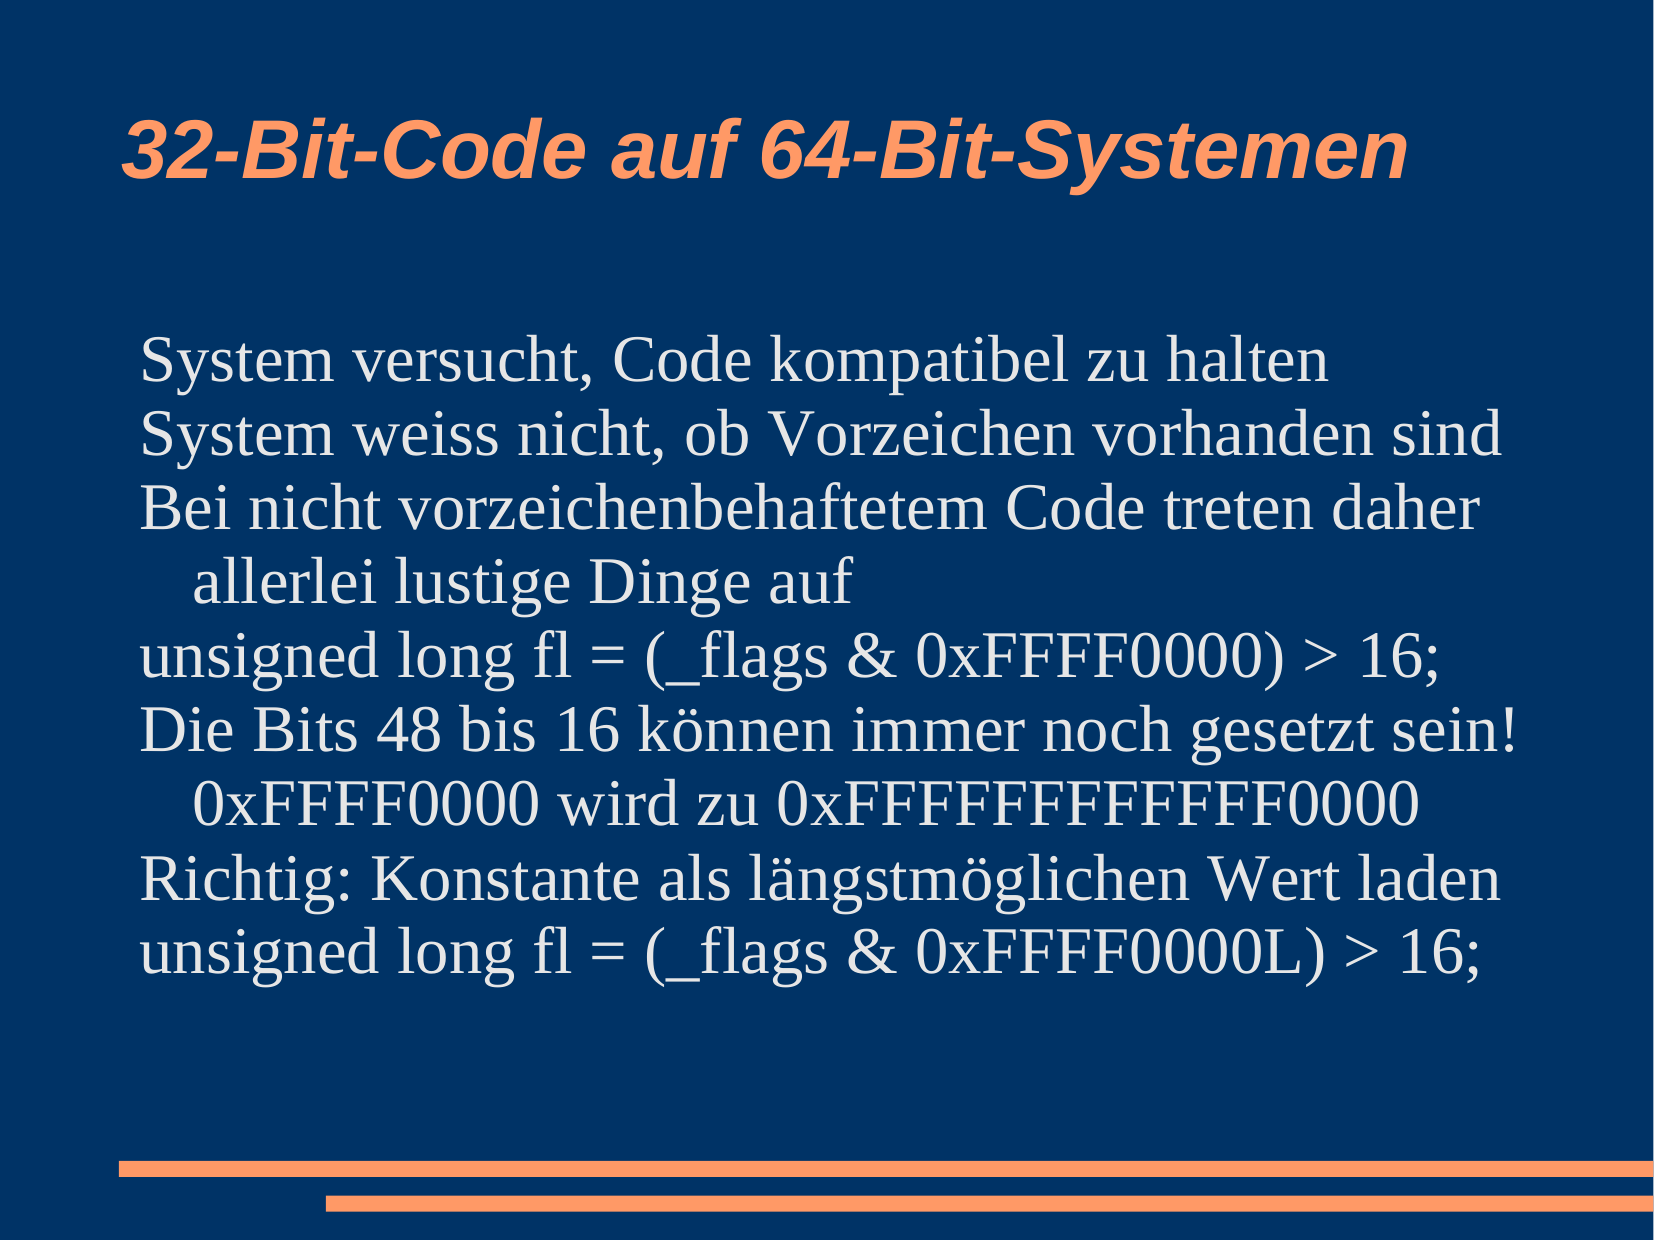

# 32-Bit-Code auf 64-Bit-Systemen
System versucht, Code kompatibel zu halten
System weiss nicht, ob Vorzeichen vorhanden sind
Bei nicht vorzeichenbehaftetem Code treten daher allerlei lustige Dinge auf
unsigned long fl = (_flags & 0xFFFF0000) > 16;
Die Bits 48 bis 16 können immer noch gesetzt sein! 0xFFFF0000 wird zu 0xFFFFFFFFFFFF0000
Richtig: Konstante als längstmöglichen Wert laden
unsigned long fl = (_flags & 0xFFFF0000L) > 16;